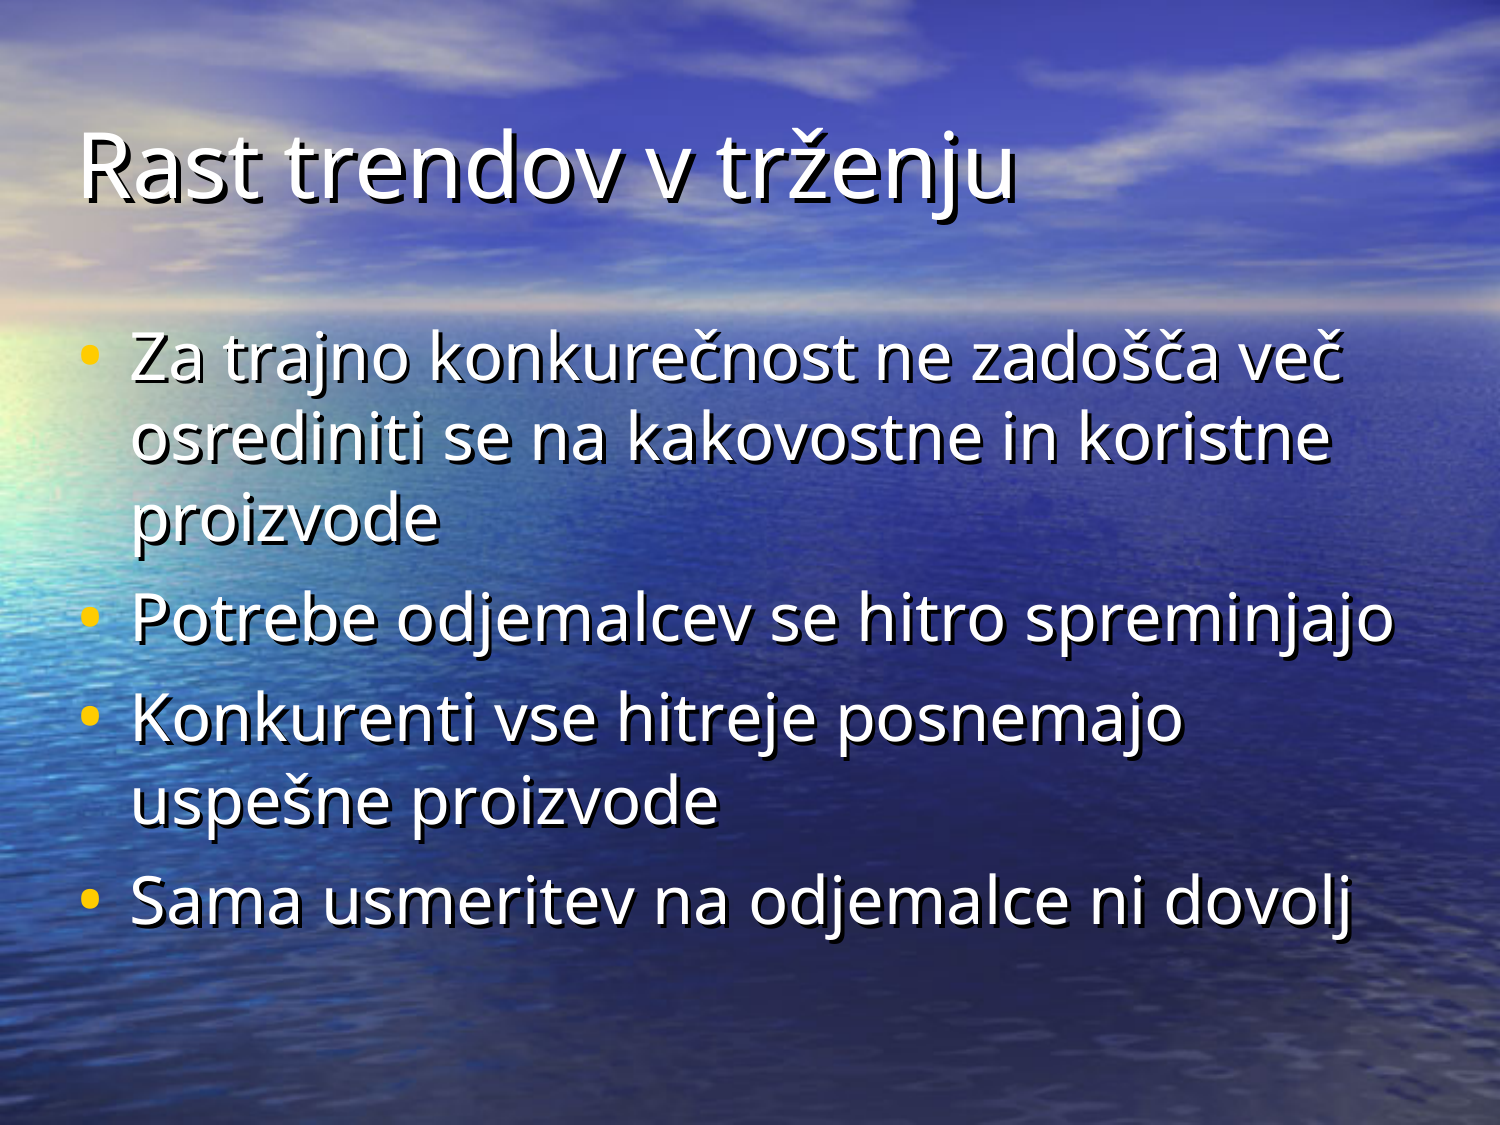

# Rast trendov v trženju
Za trajno konkurečnost ne zadošča več osrediniti se na kakovostne in koristne proizvode
Potrebe odjemalcev se hitro spreminjajo
Konkurenti vse hitreje posnemajo uspešne proizvode
Sama usmeritev na odjemalce ni dovolj